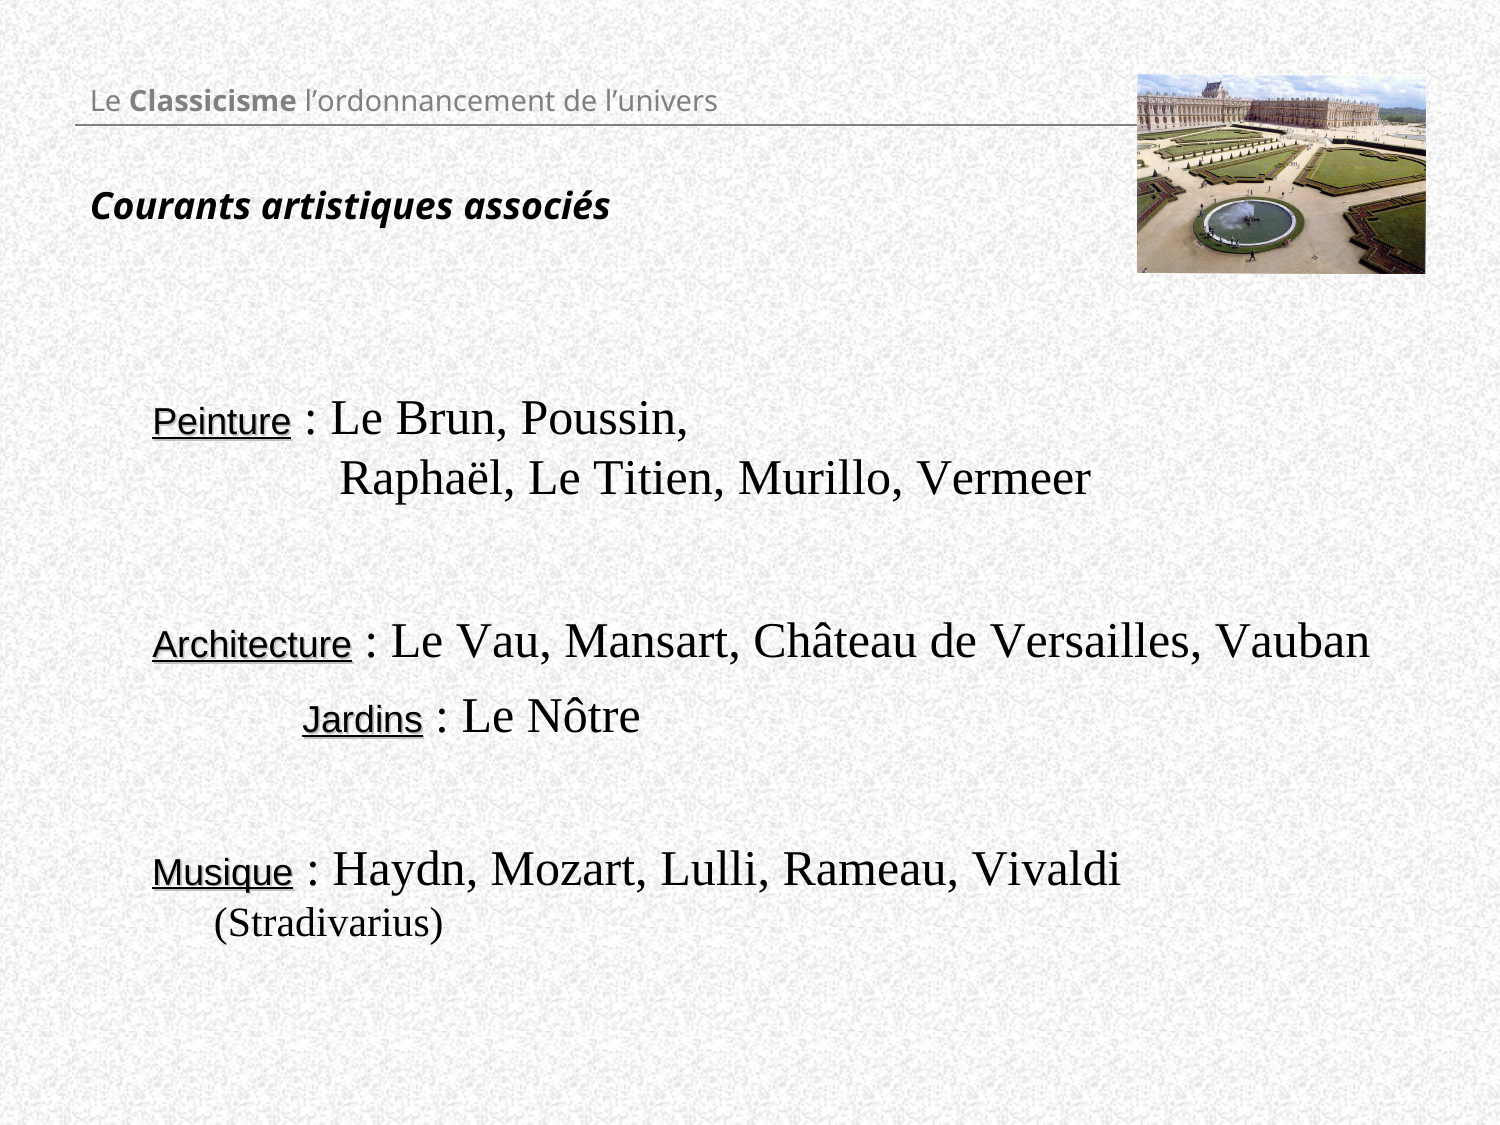

Le Classicisme l’ordonnancement de l’univers
Courants artistiques associés
Peinture : Le Brun, Poussin,
Raphaël, Le Titien, Murillo, Vermeer
Architecture : Le Vau, Mansart, Château de Versailles, Vauban
Jardins : Le Nôtre
Musique : Haydn, Mozart, Lulli, Rameau, Vivaldi
(Stradivarius)